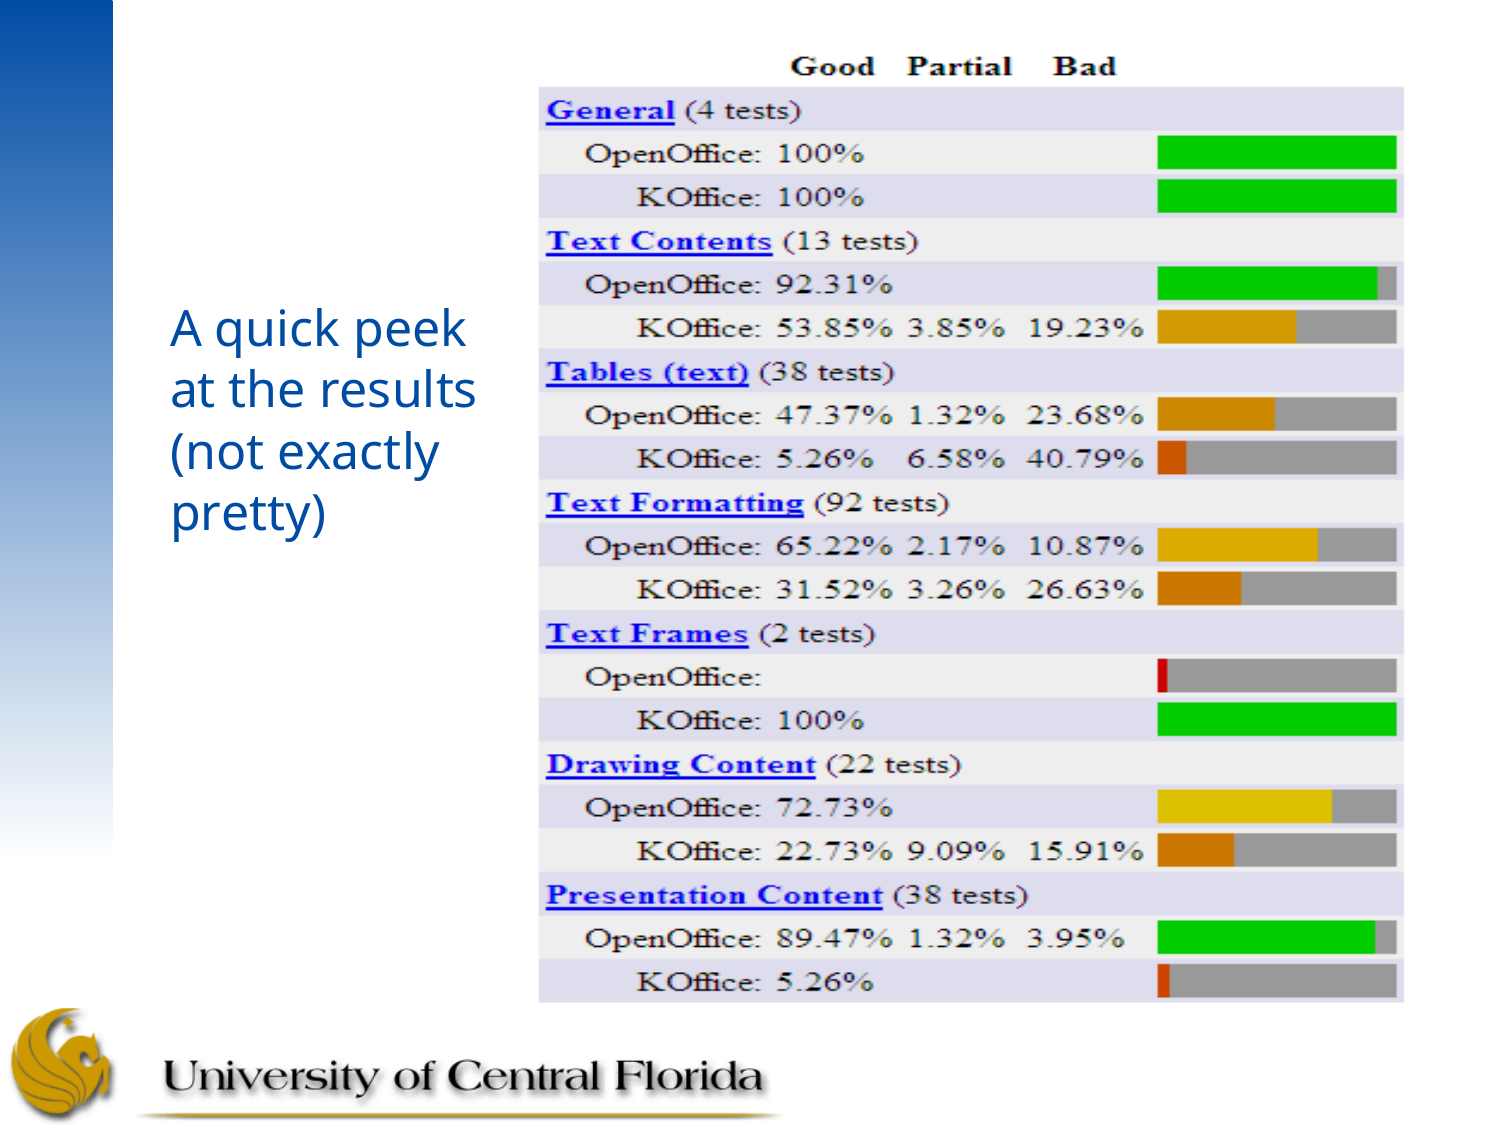

# A quick peek at the results (not exactly pretty)